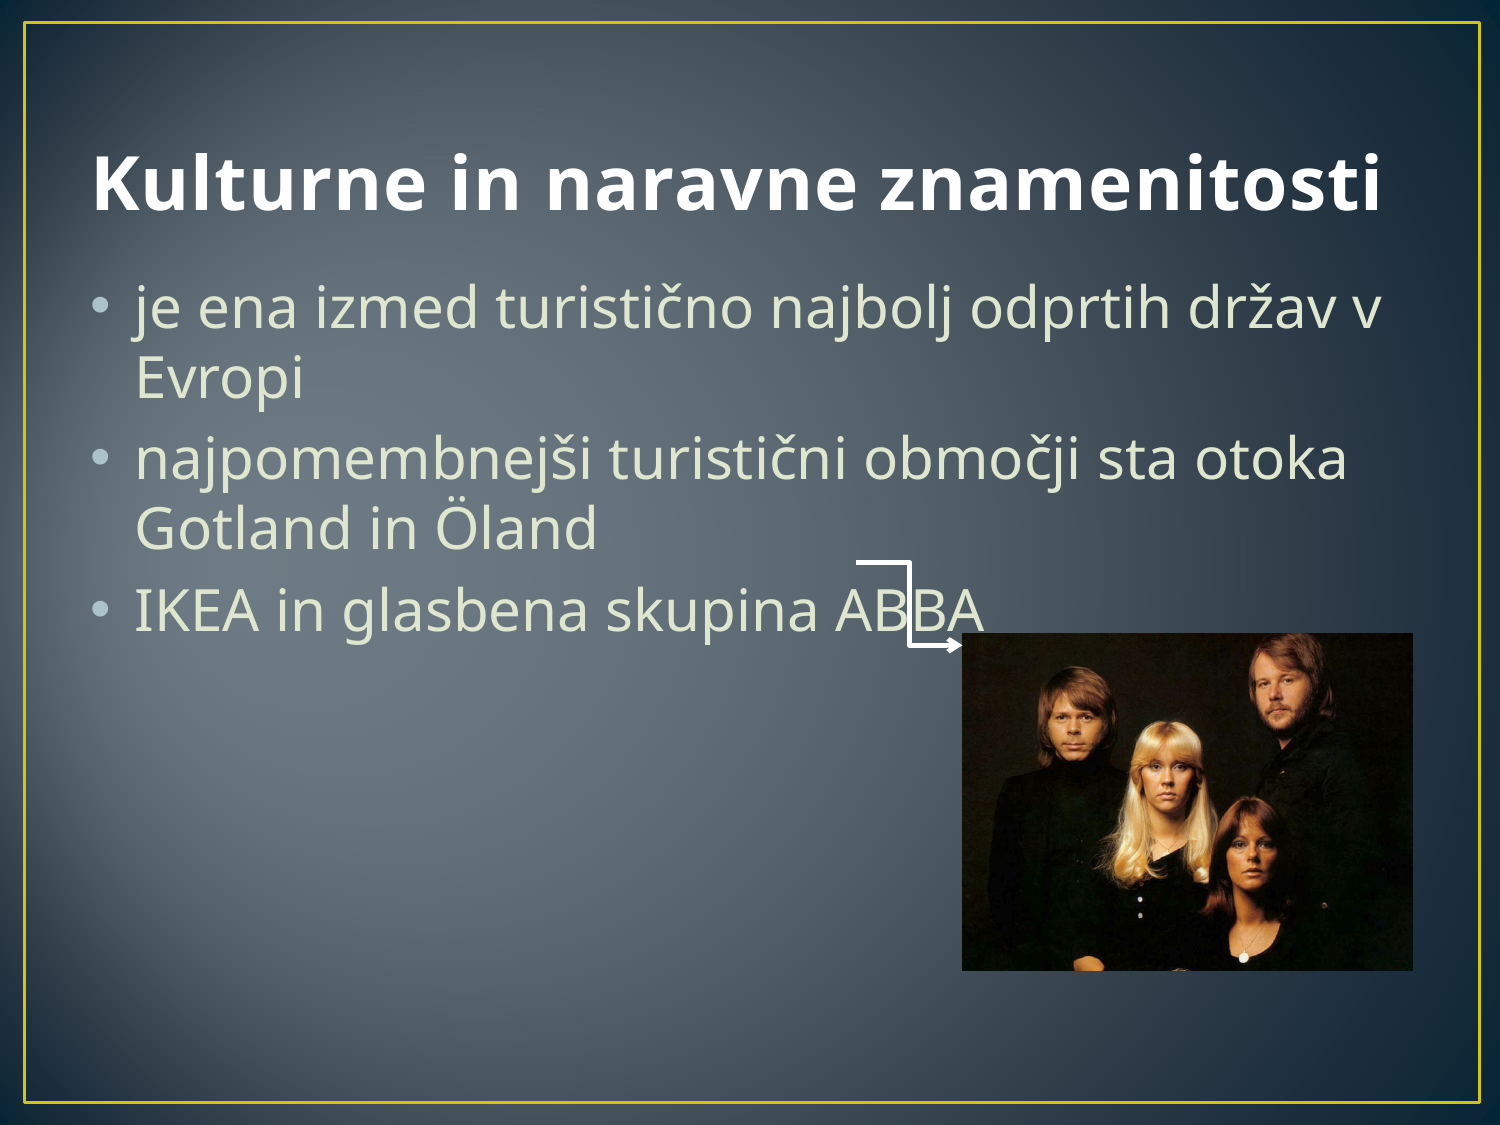

# Kulturne in naravne znamenitosti
je ena izmed turistično najbolj odprtih držav v Evropi
najpomembnejši turistični območji sta otoka Gotland in Öland
IKEA in glasbena skupina ABBA